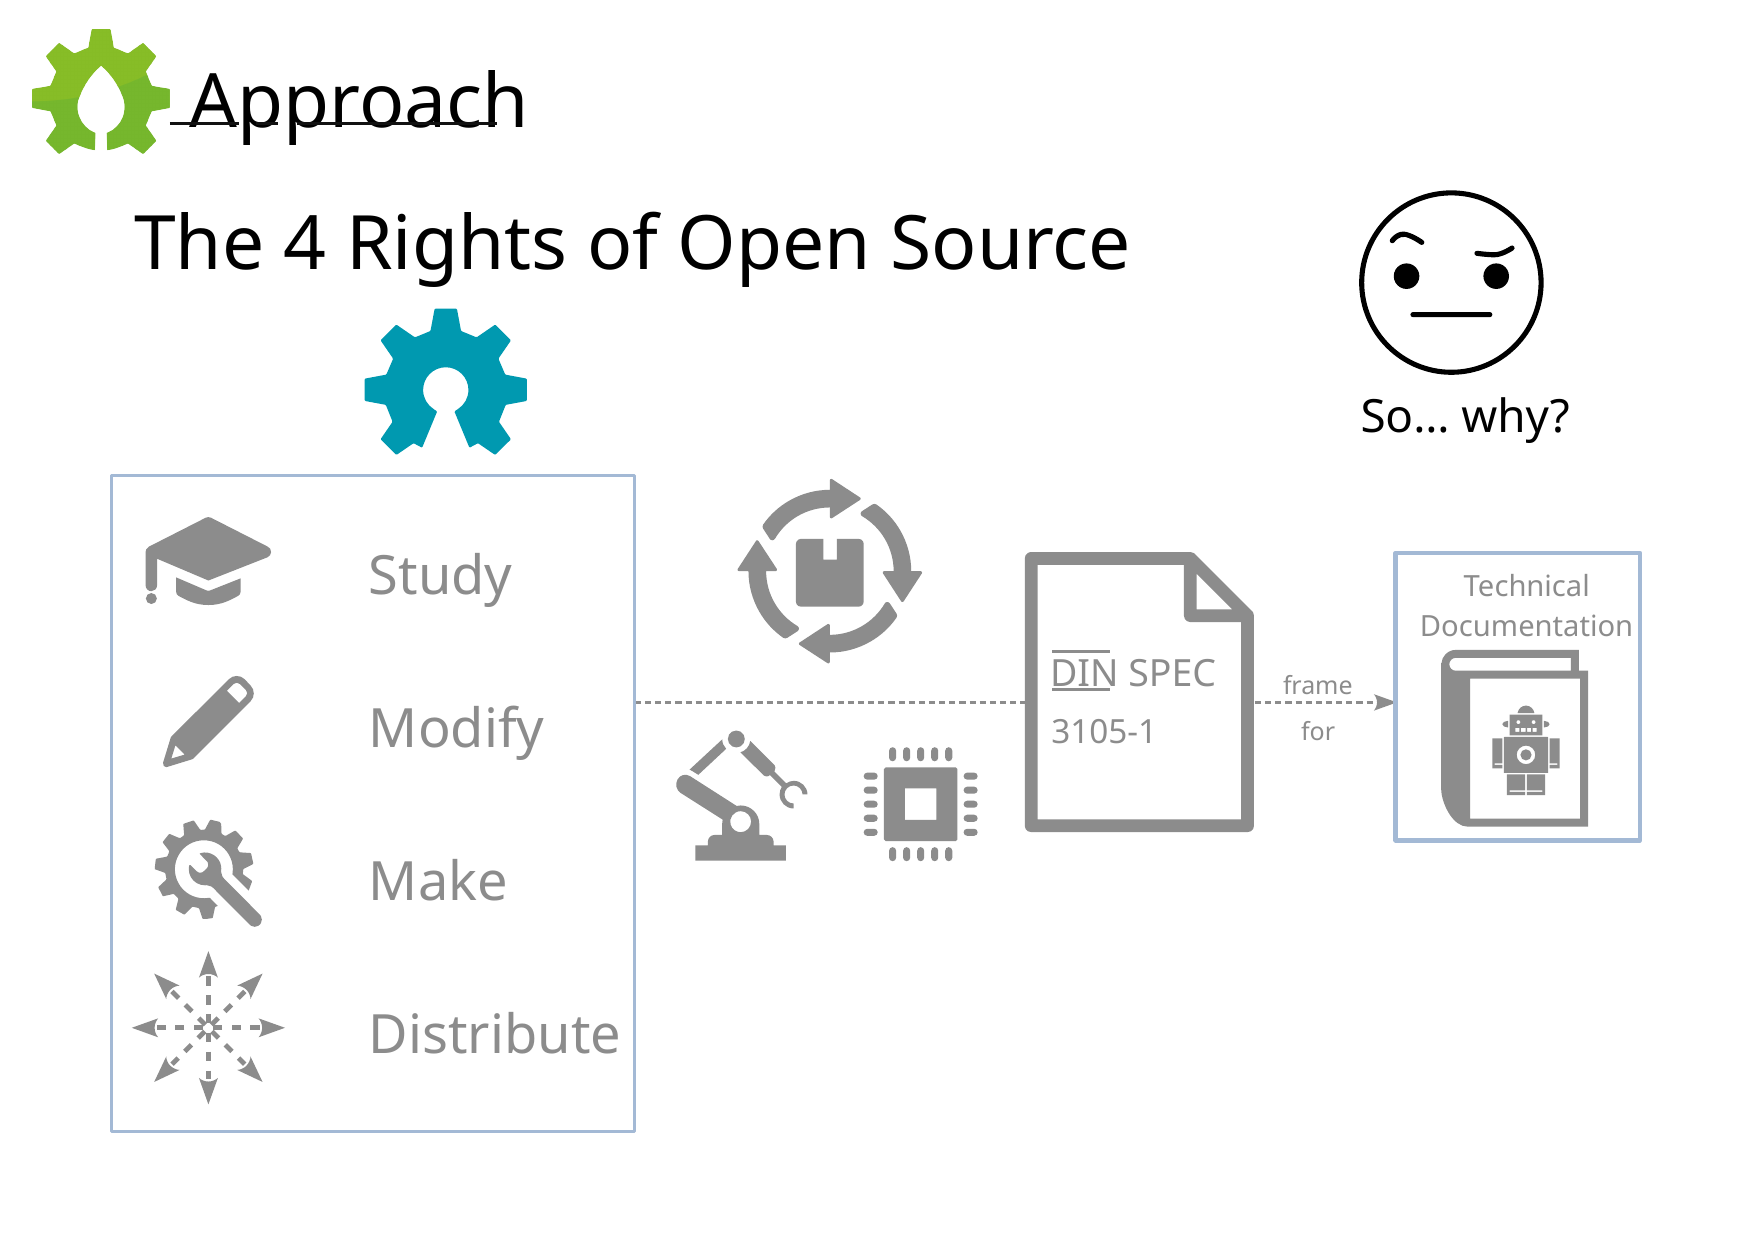

Approach
The 4 Rights of Open Source
So… why?
Study
DIN SPEC
3105-1
Technical Documentation
frame
for
Modify
Make
Distribute